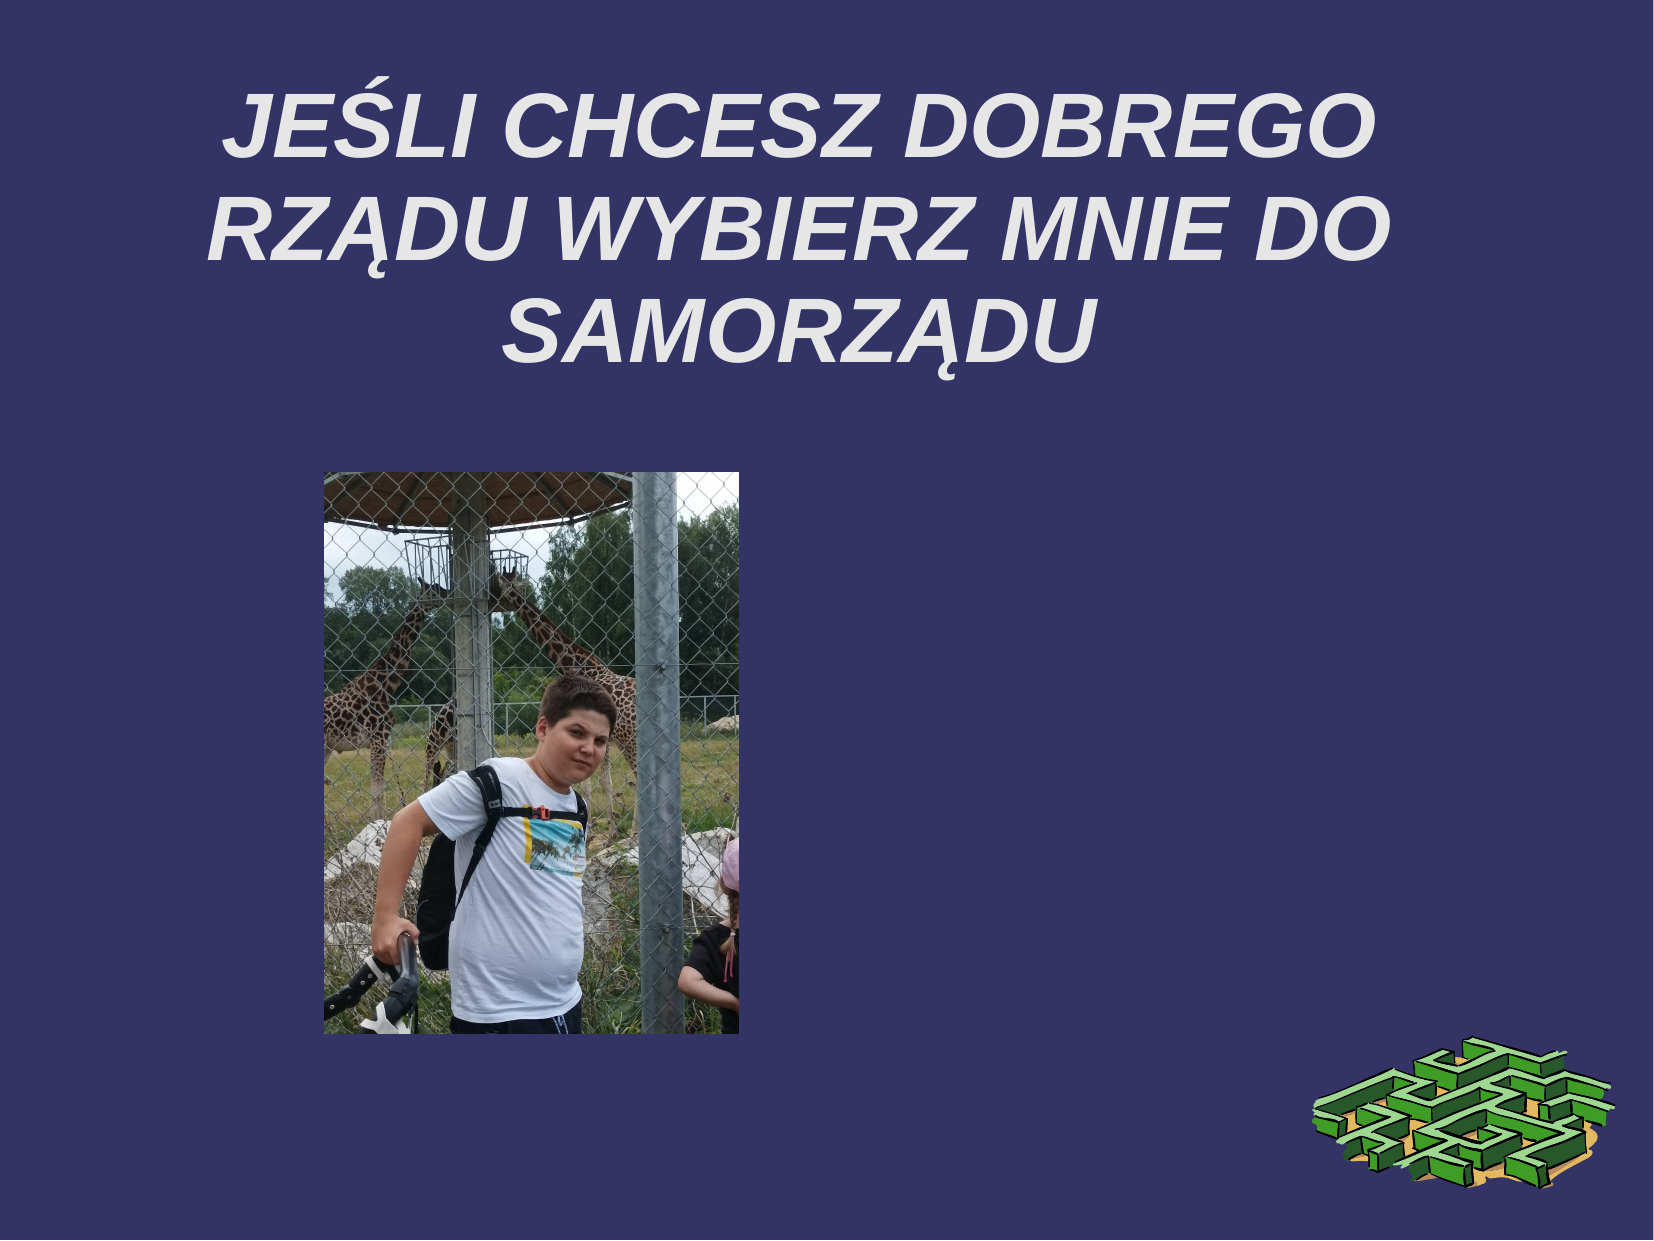

# JEŚLI CHCESZ DOBREGO RZĄDU WYBIERZ MNIE DO SAMORZĄDU